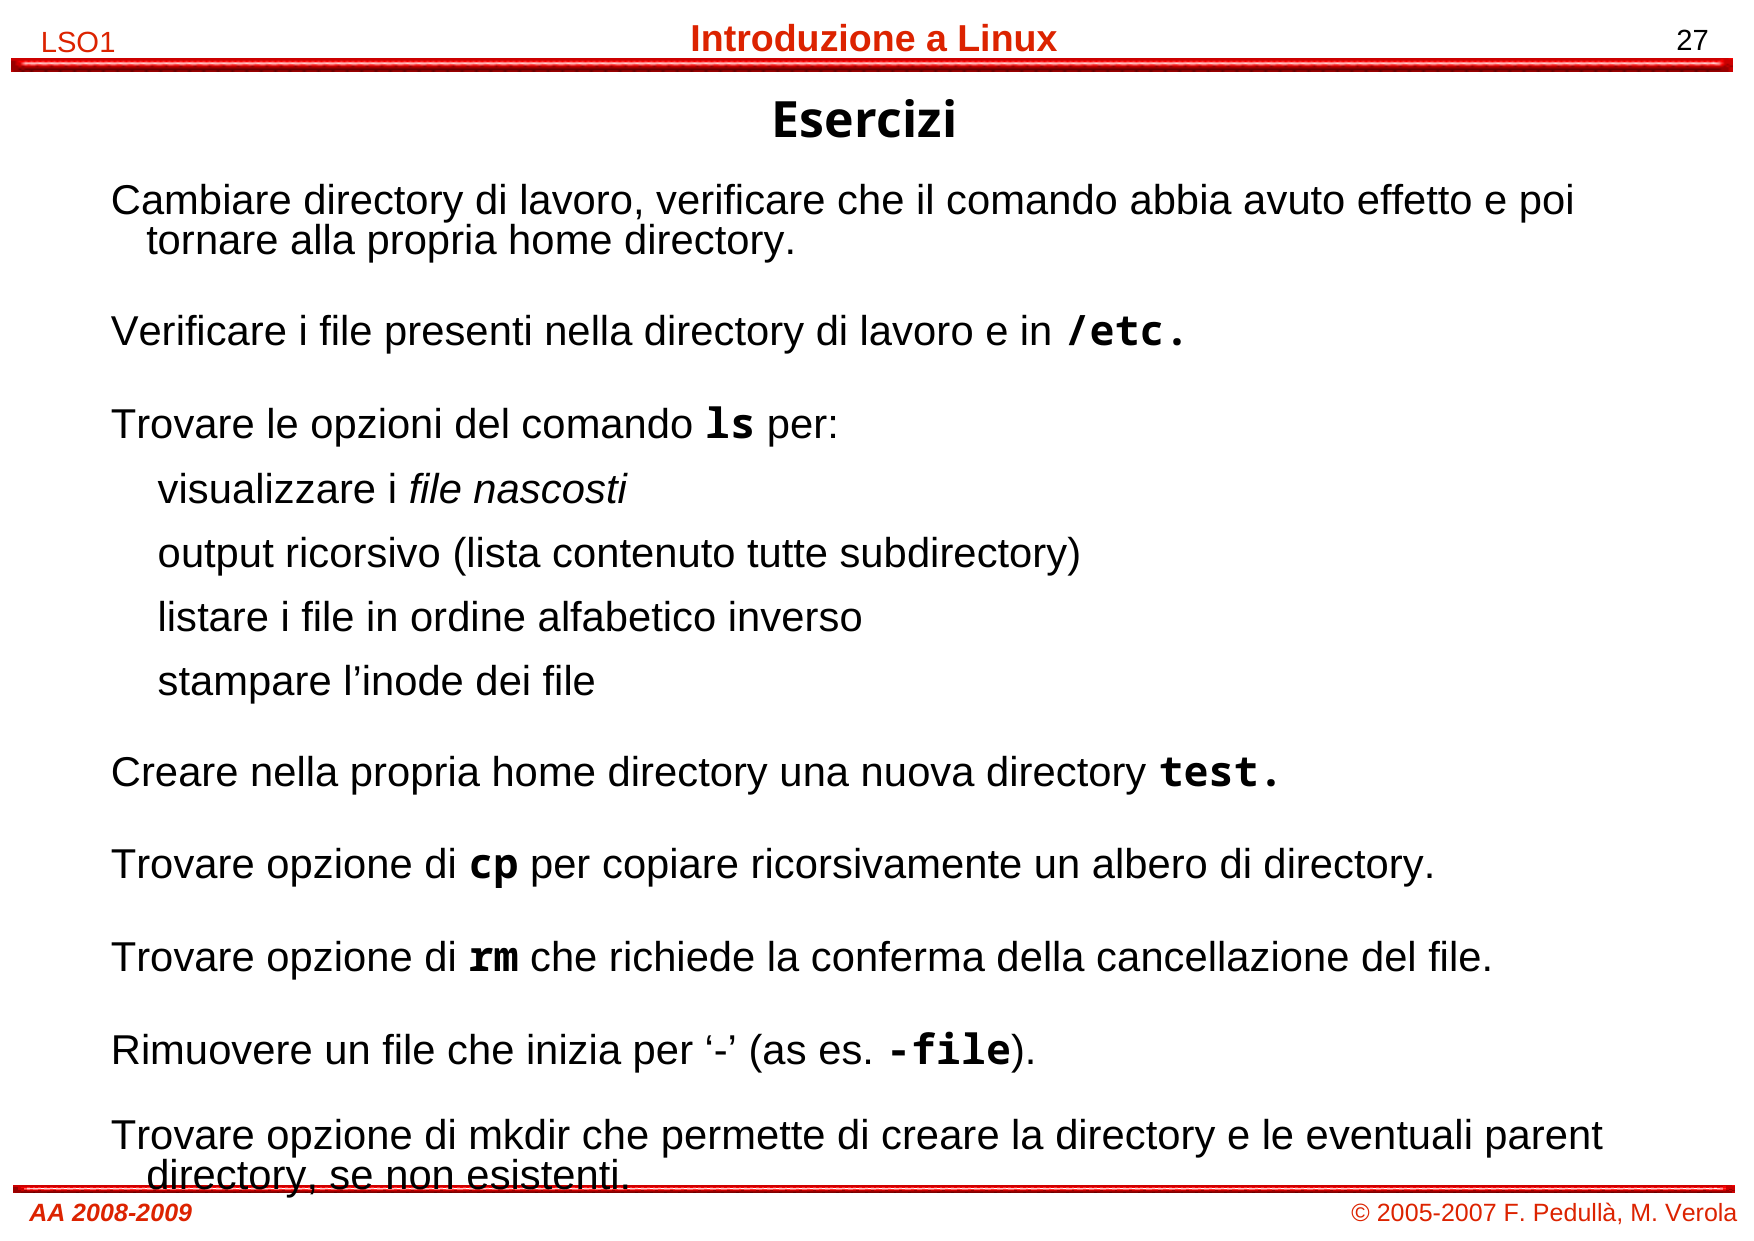

# Esercizi
Cambiare directory di lavoro, verificare che il comando abbia avuto effetto e poi tornare alla propria home directory.
Verificare i file presenti nella directory di lavoro e in /etc.
Trovare le opzioni del comando ls per:
 visualizzare i file nascosti
 output ricorsivo (lista contenuto tutte subdirectory)
 listare i file in ordine alfabetico inverso
 stampare l’inode dei file
Creare nella propria home directory una nuova directory test.
Trovare opzione di cp per copiare ricorsivamente un albero di directory.
Trovare opzione di rm che richiede la conferma della cancellazione del file.
Rimuovere un file che inizia per ‘-’ (as es. -file).
Trovare opzione di mkdir che permette di creare la directory e le eventuali parent directory, se non esistenti.